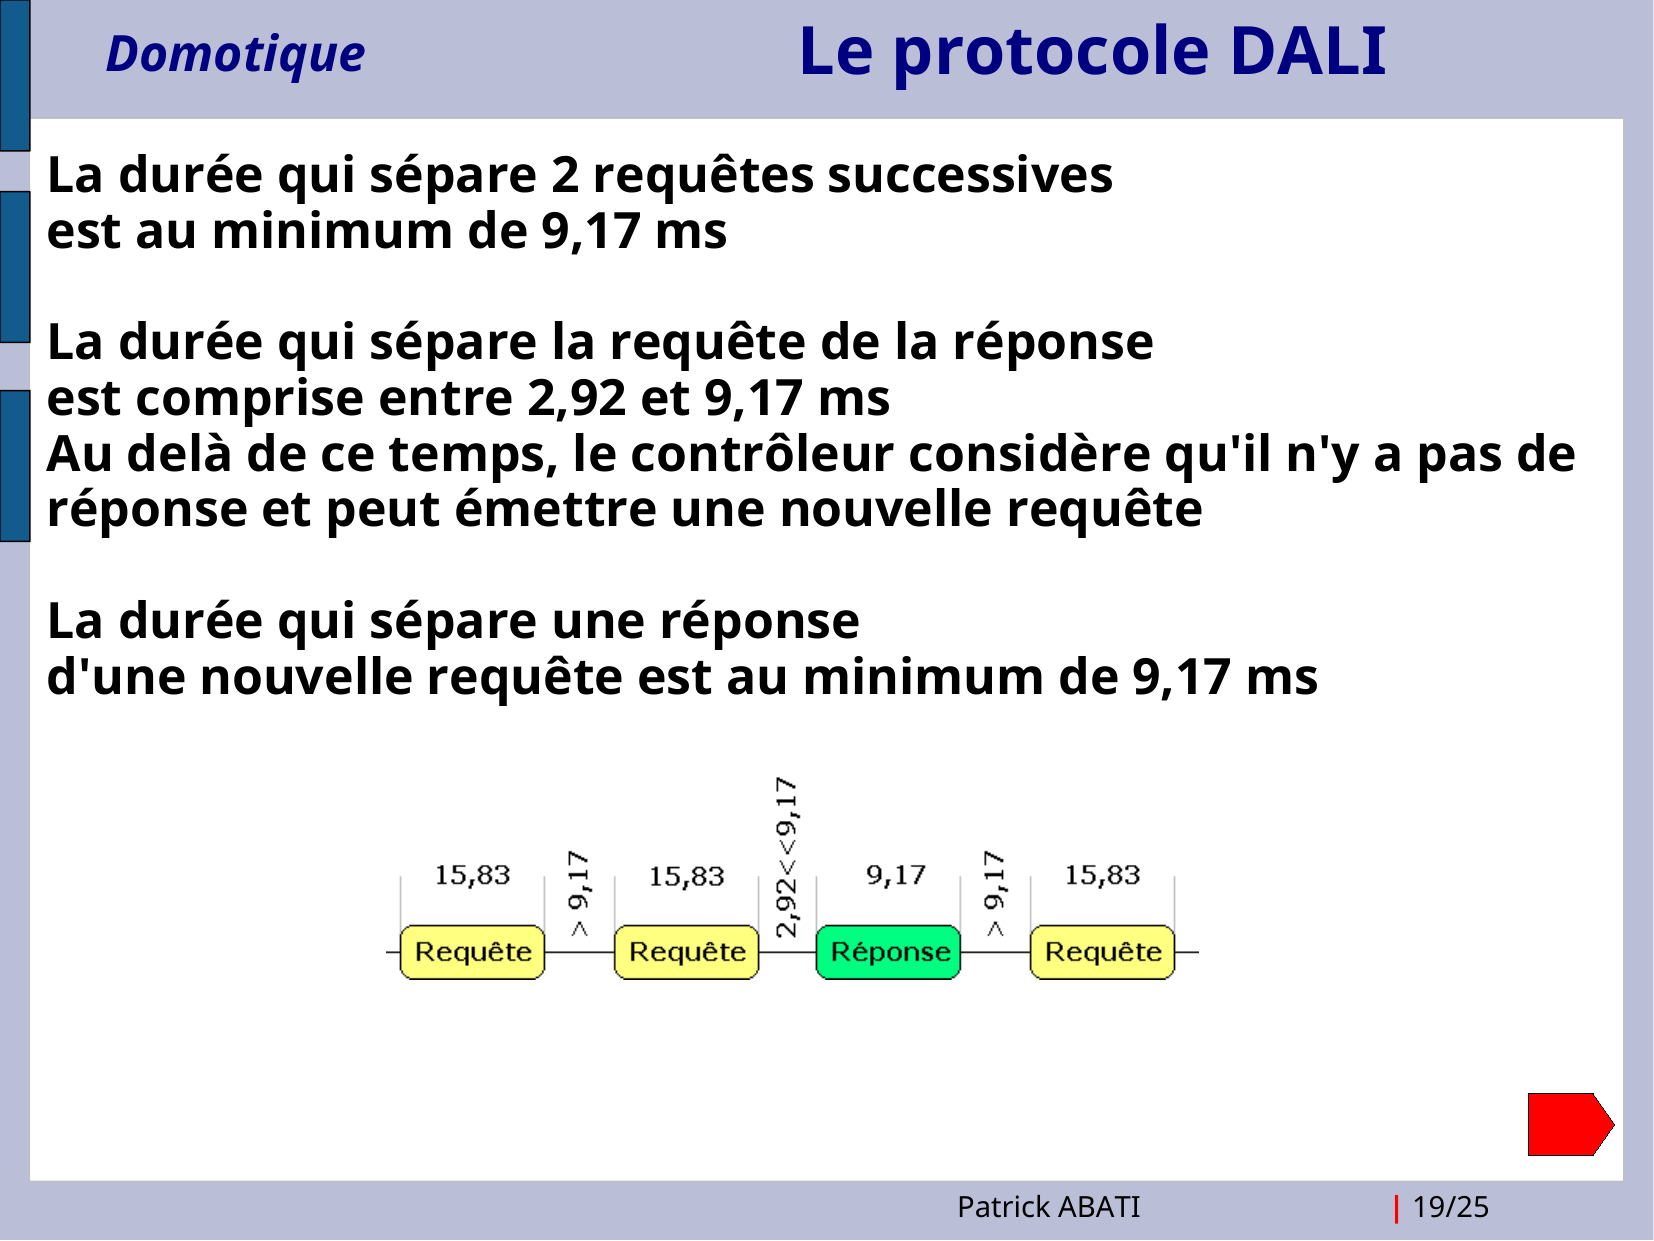

La durée qui sépare 2 requêtes successives
est au minimum de 9,17 ms
La durée qui sépare la requête de la réponse
est comprise entre 2,92 et 9,17 ms
Au delà de ce temps, le contrôleur considère qu'il n'y a pas de réponse et peut émettre une nouvelle requête
La durée qui sépare une réponse
d'une nouvelle requête est au minimum de 9,17 ms